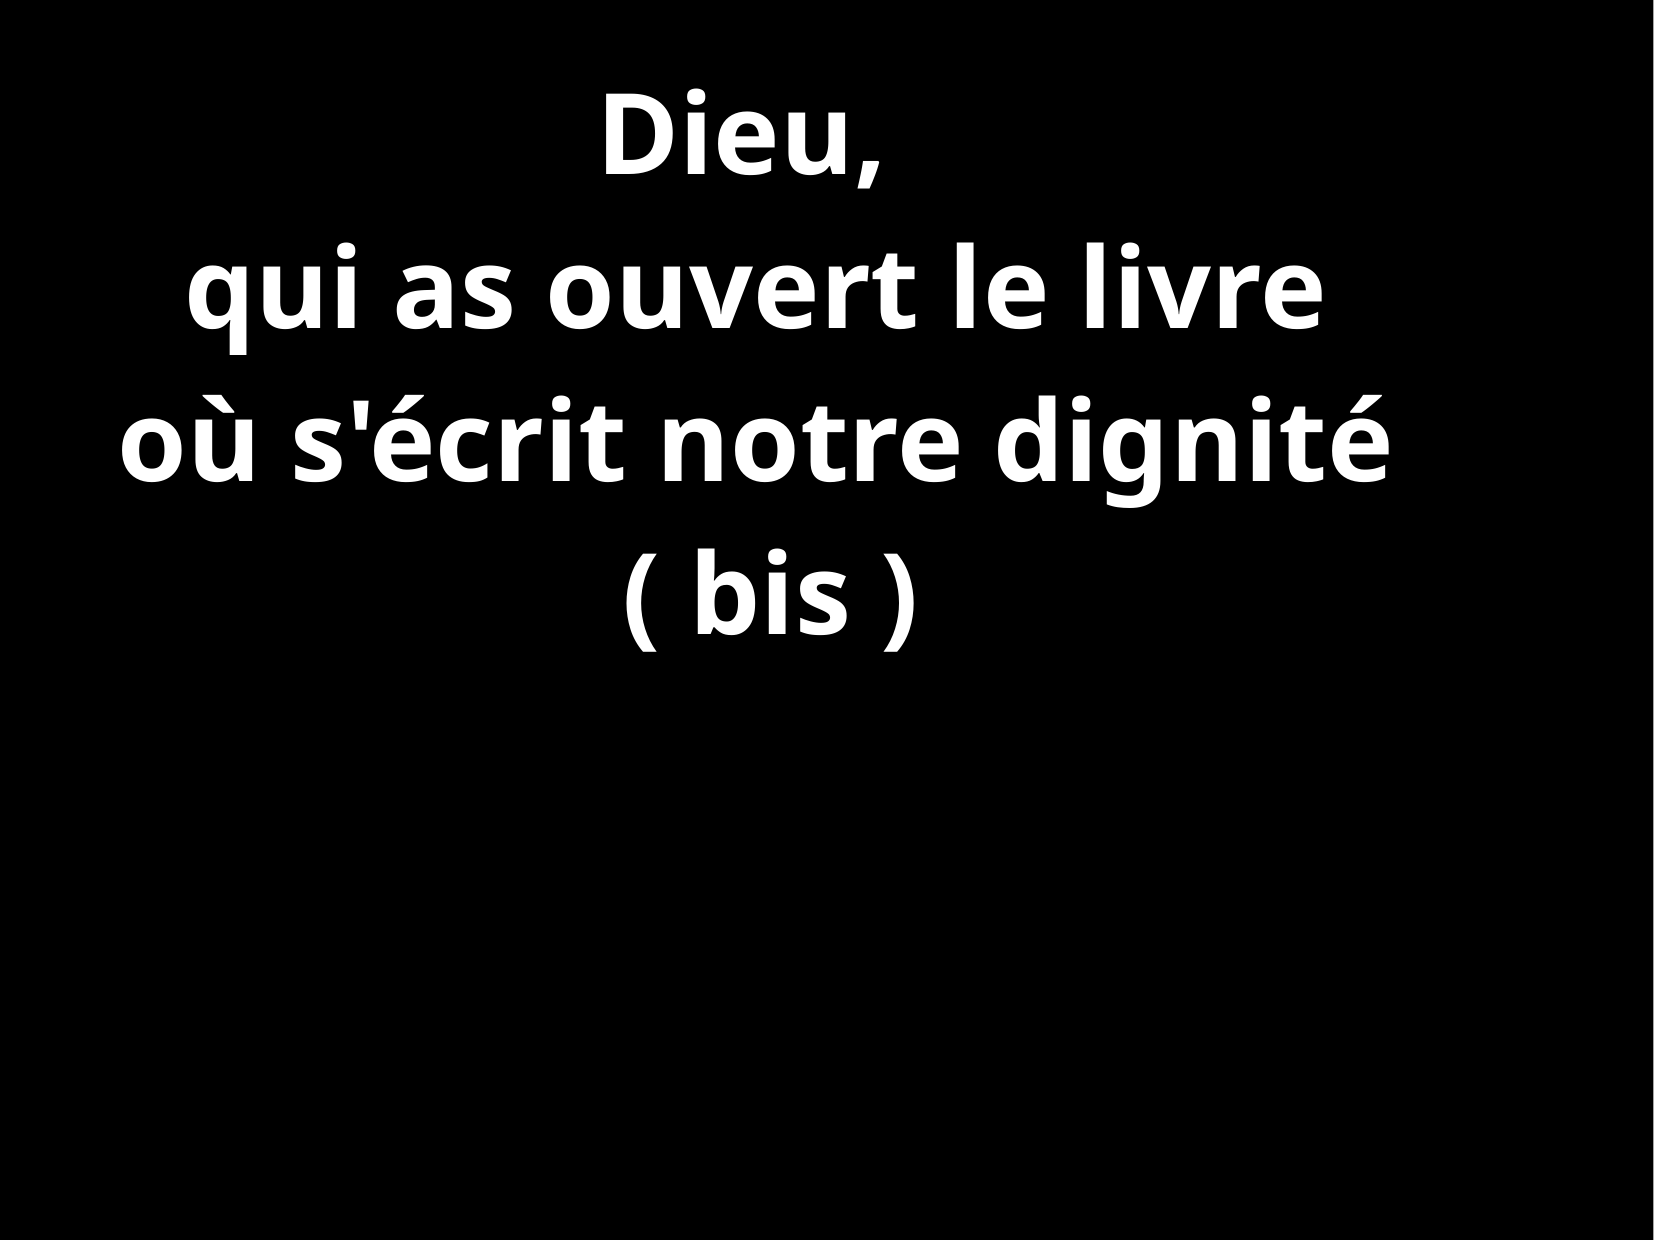

Dieu,
qui as ouvert le livre
où s'écrit notre dignité
 ( bis )